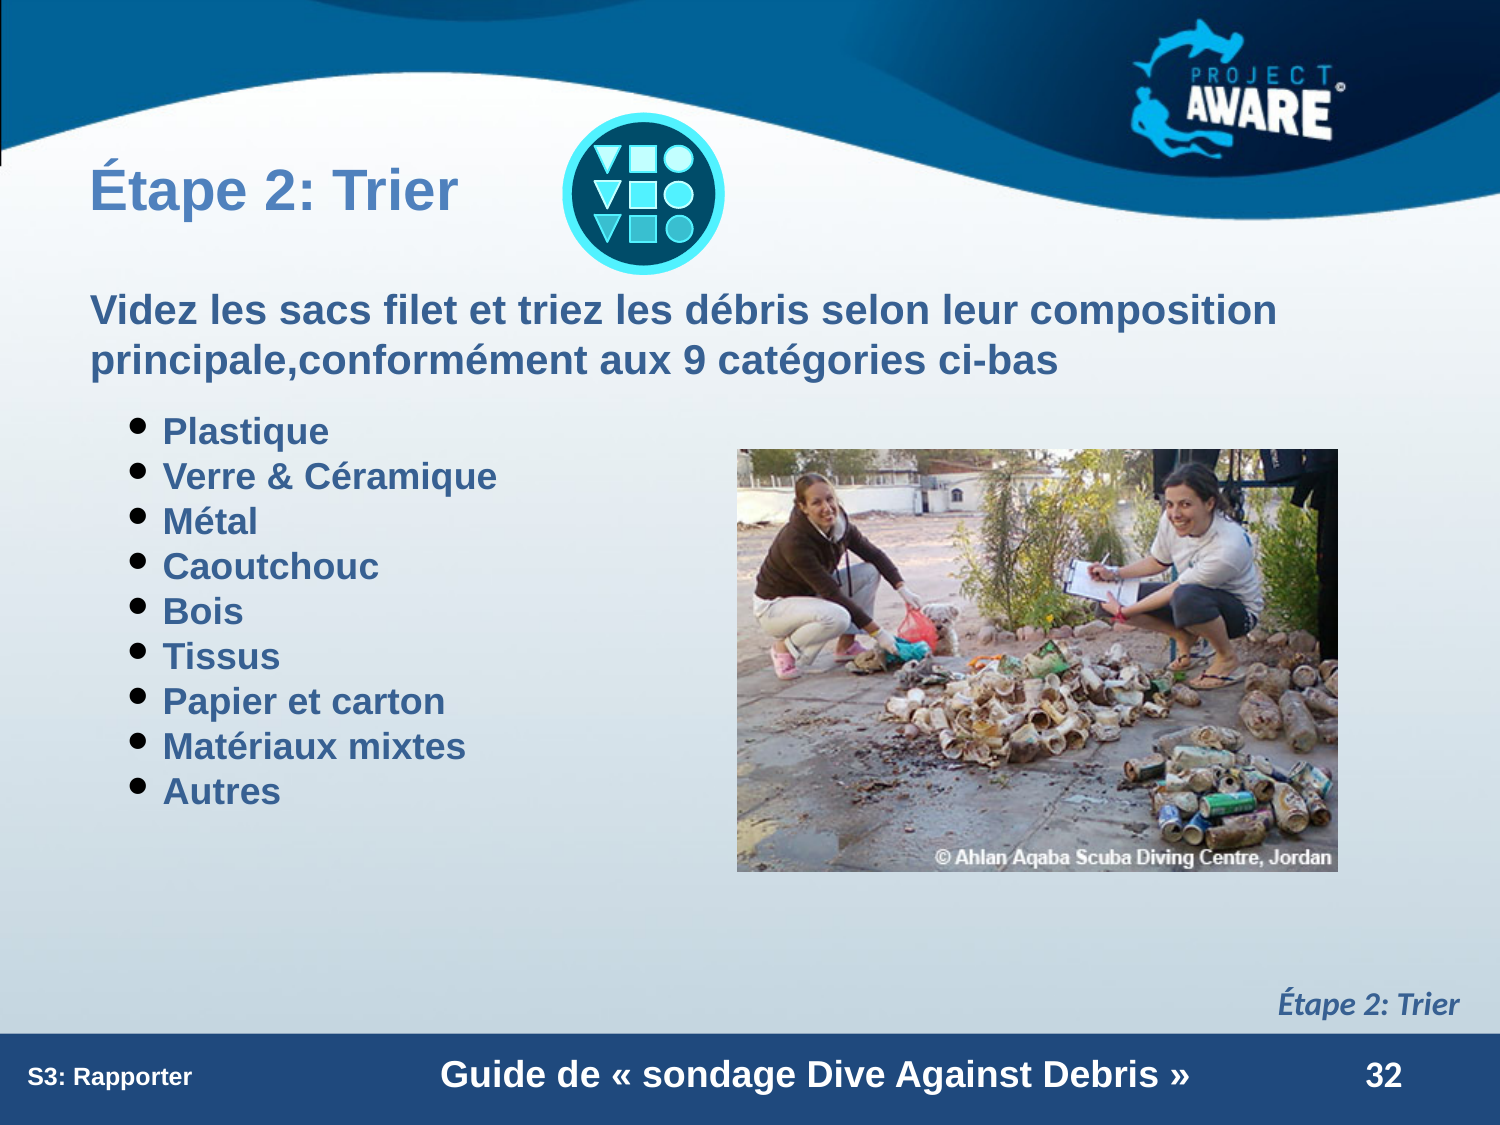

Étape 2: Trier
Videz les sacs filet et triez les débris selon leur composition principale,conformément aux 9 catégories ci-bas
Plastique
Verre & Céramique
Métal
Caoutchouc
Bois
Tissus
Papier et carton
Matériaux mixtes
Autres
Étape 2: Trier
Guide de « sondage Dive Against Debris »
S3: Rapporter